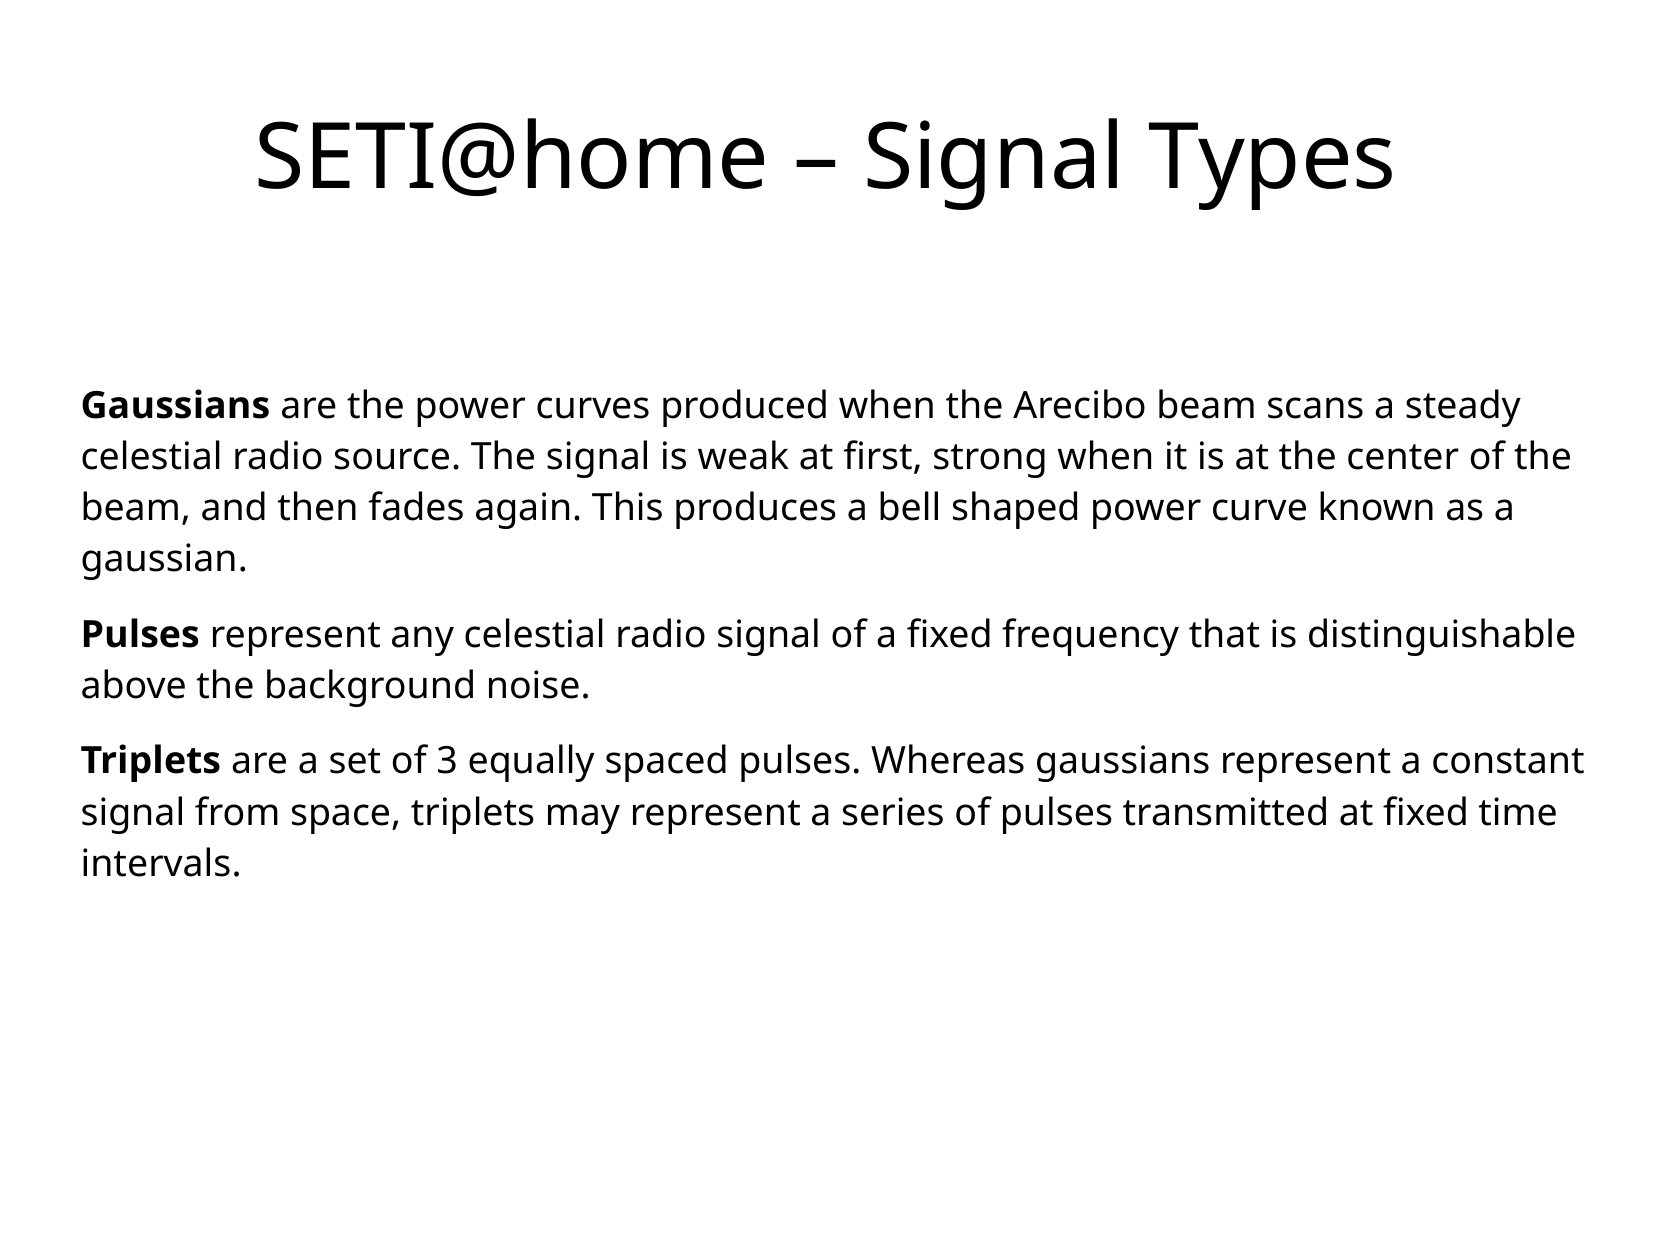

# SETI@home – Signal Types
Gaussians are the power curves produced when the Arecibo beam scans a steady celestial radio source. The signal is weak at first, strong when it is at the center of the beam, and then fades again. This produces a bell shaped power curve known as a gaussian.
Pulses represent any celestial radio signal of a fixed frequency that is distinguishable above the background noise.
Triplets are a set of 3 equally spaced pulses. Whereas gaussians represent a constant signal from space, triplets may represent a series of pulses transmitted at fixed time intervals.
This slide needs work and images!